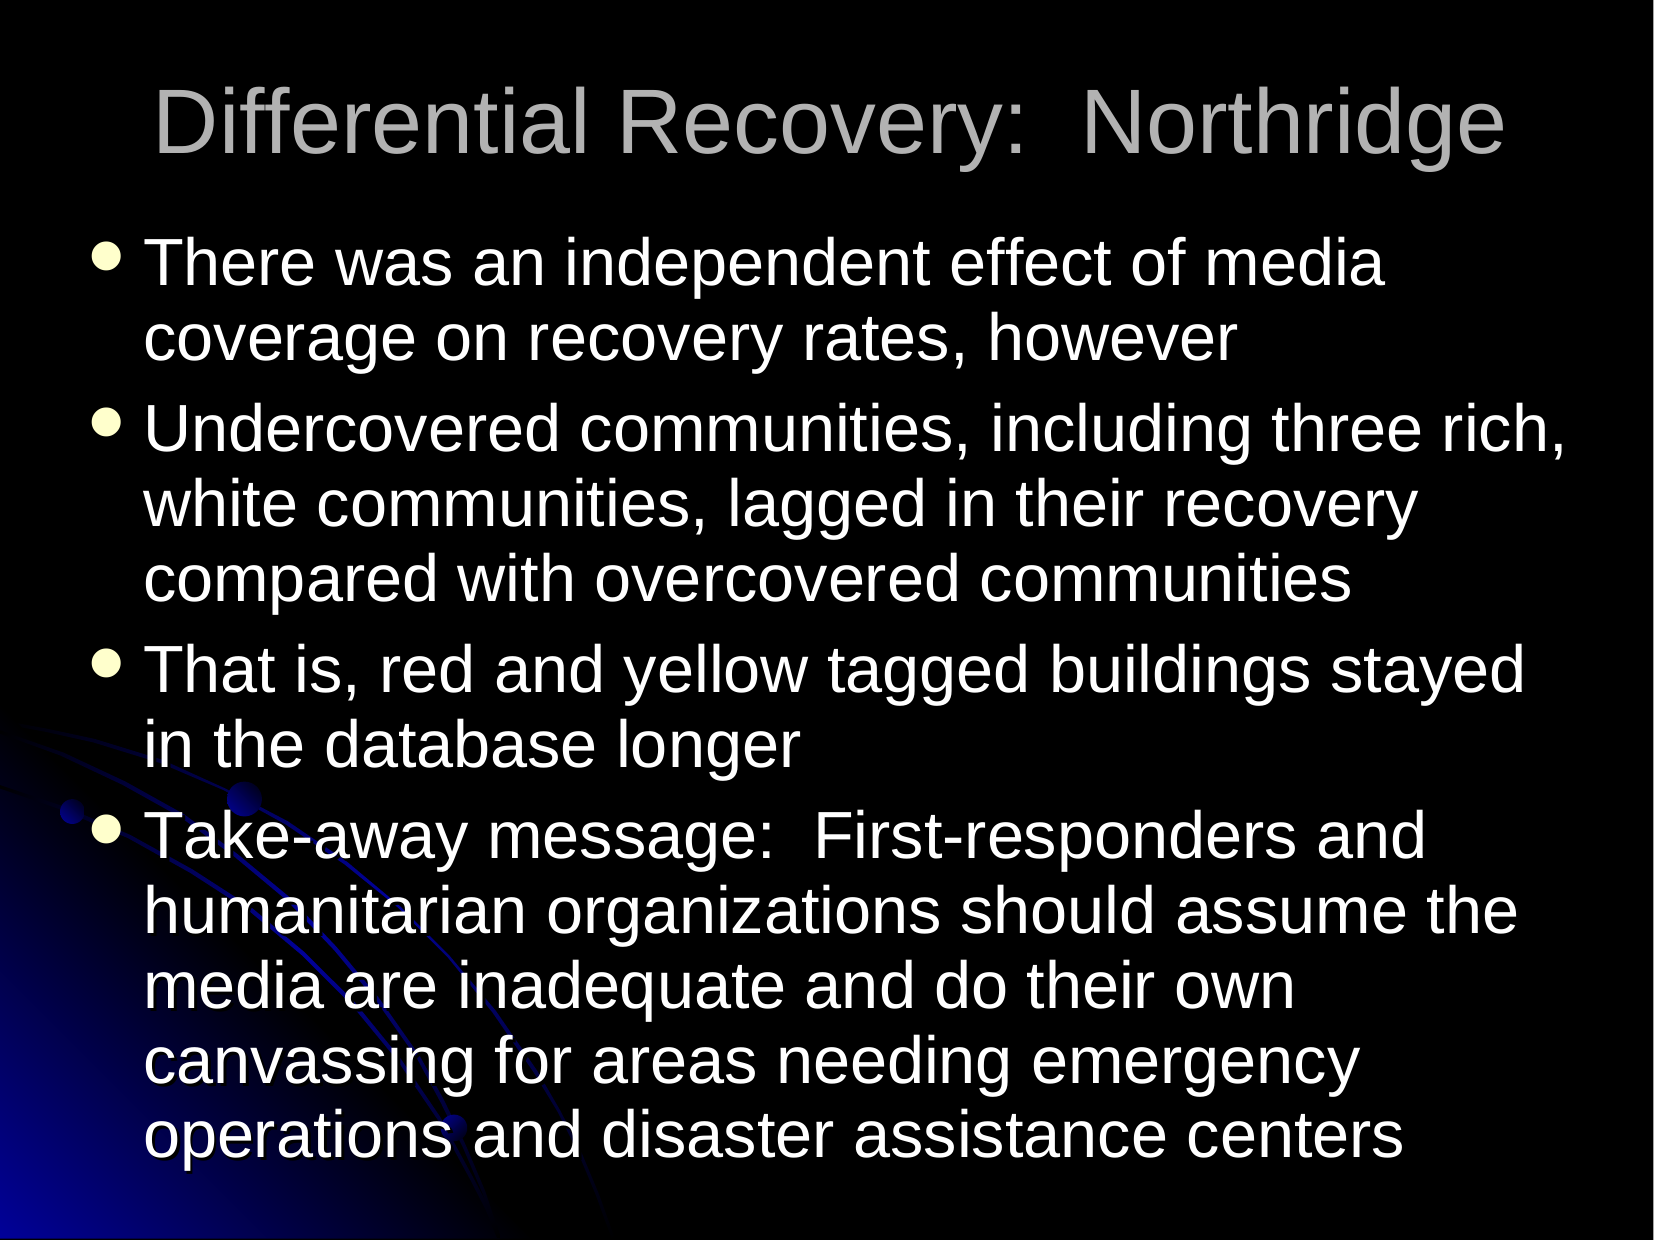

# Differential Recovery: Northridge
There was an independent effect of media coverage on recovery rates, however
Undercovered communities, including three rich, white communities, lagged in their recovery compared with overcovered communities
That is, red and yellow tagged buildings stayed in the database longer
Take-away message: First-responders and humanitarian organizations should assume the media are inadequate and do their own canvassing for areas needing emergency operations and disaster assistance centers